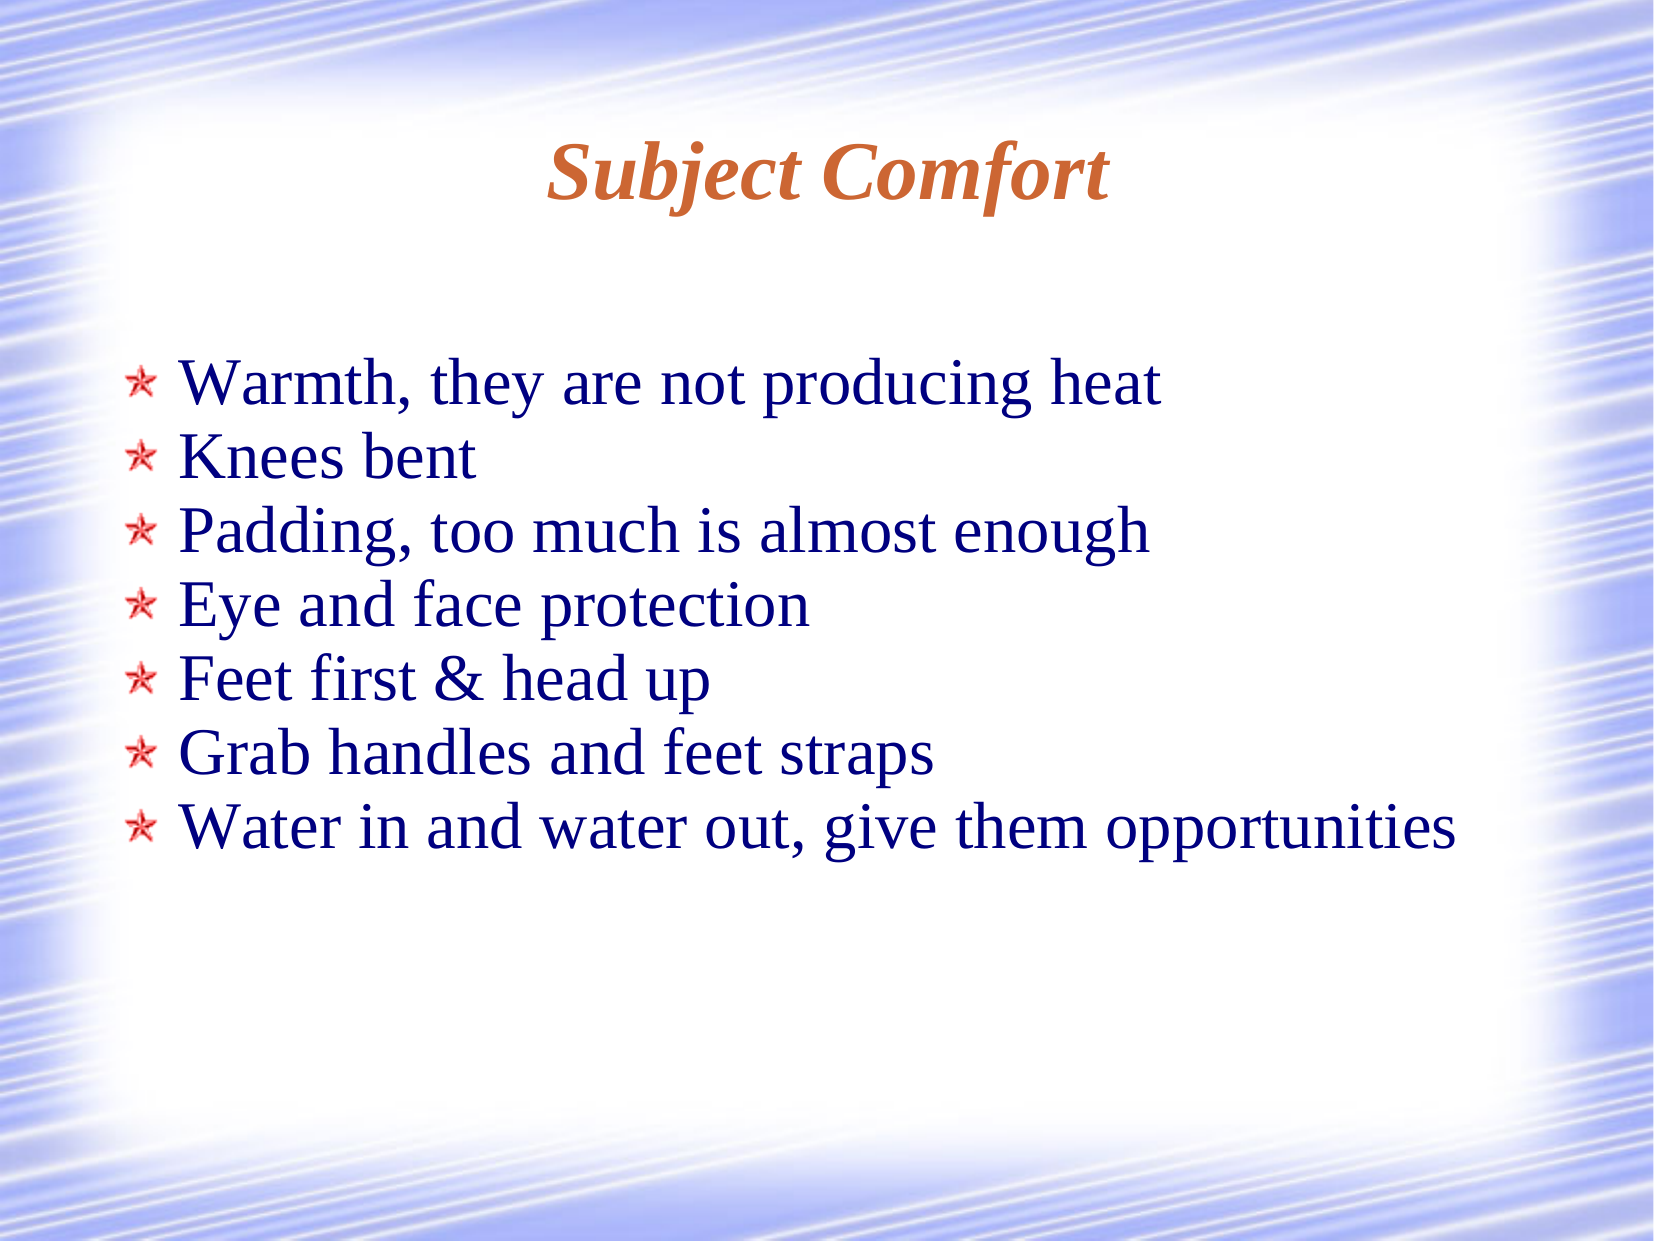

# Subject Comfort
 Warmth, they are not producing heat
 Knees bent
 Padding, too much is almost enough
 Eye and face protection
 Feet first & head up
 Grab handles and feet straps
 Water in and water out, give them opportunities